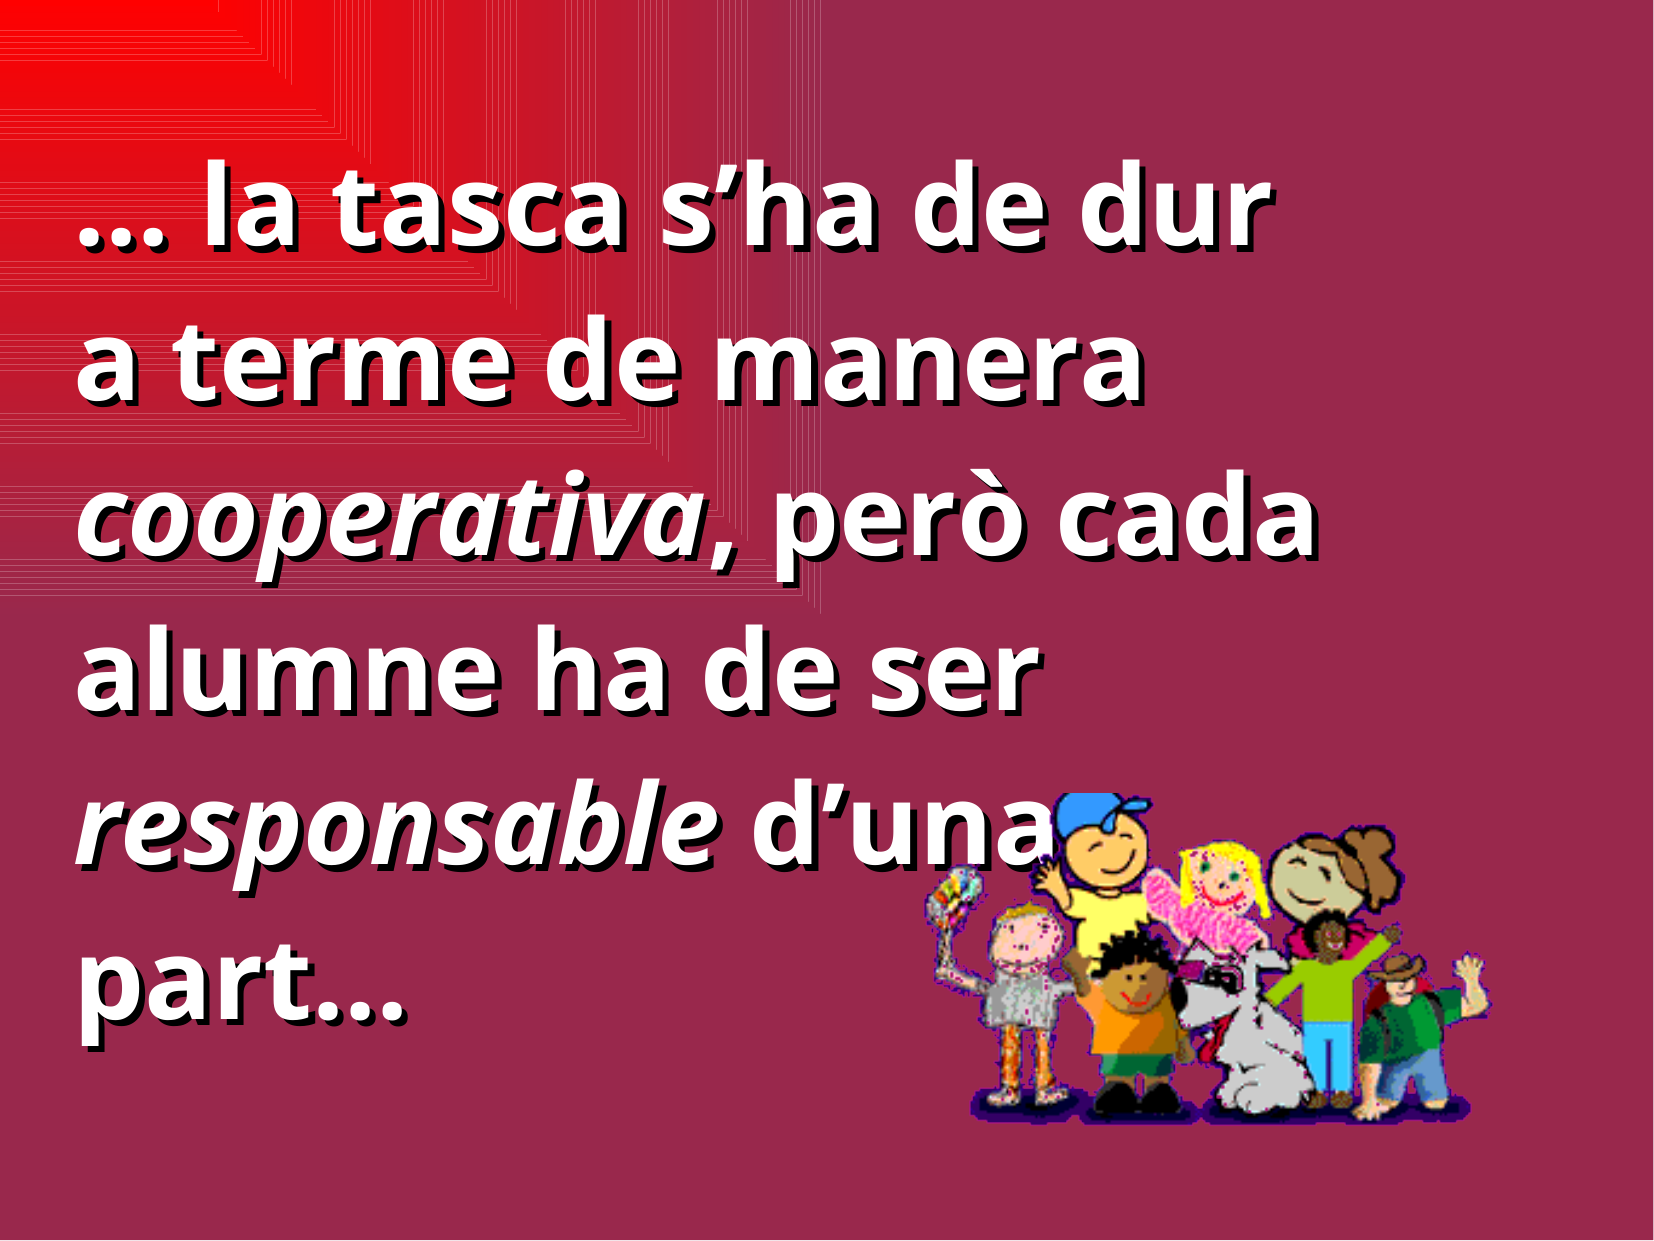

… la tasca s’ha de dur a terme de manera cooperativa, però cada alumne ha de ser responsable d’una part…